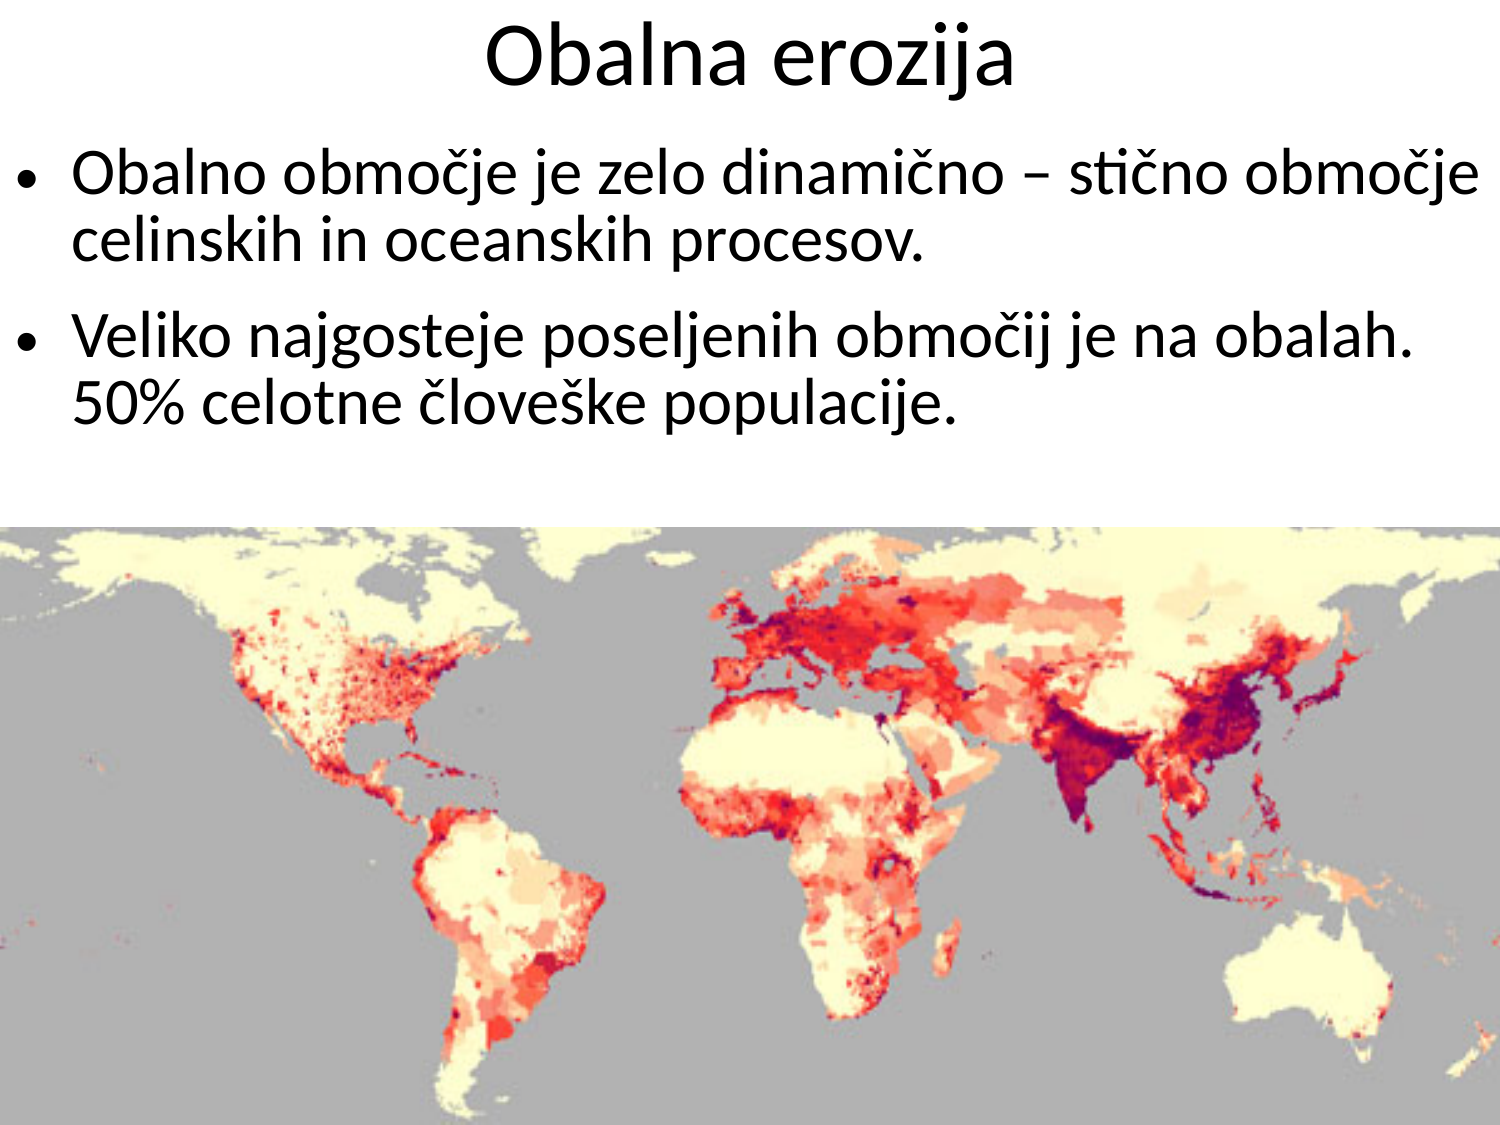

# Obalna erozija
Obalno območje je zelo dinamično – stično območje celinskih in oceanskih procesov.
Veliko najgosteje poseljenih območij je na obalah. 50% celotne človeške populacije.